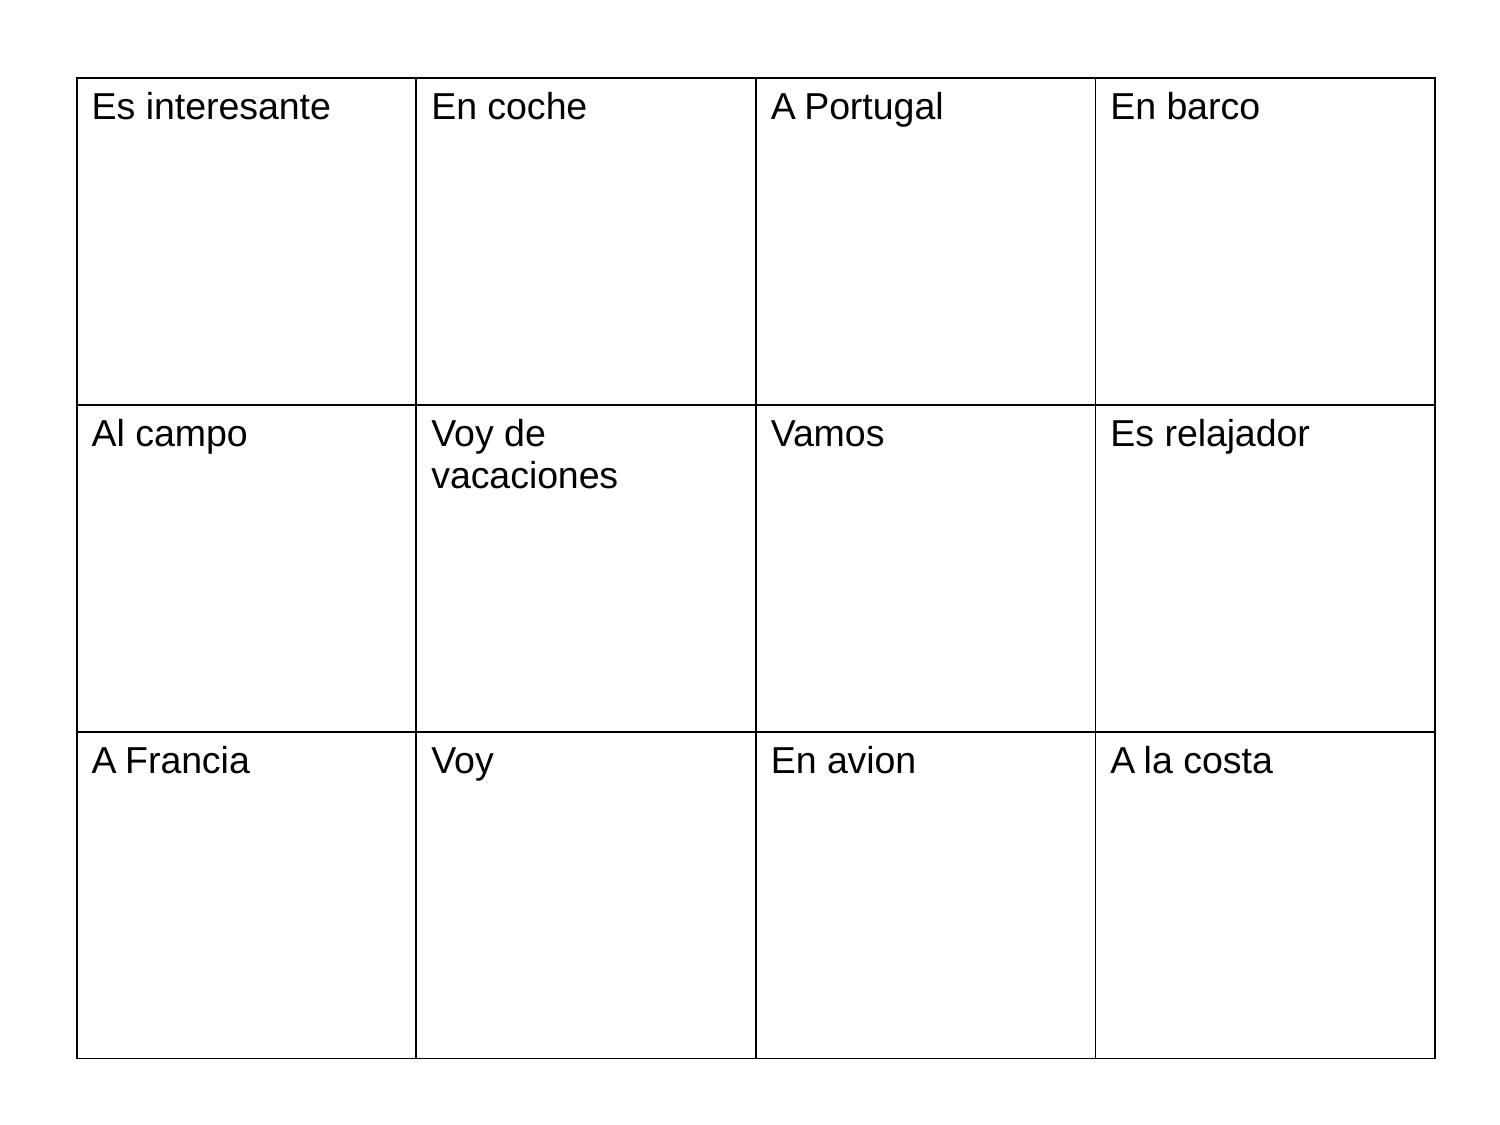

| Es interesante | En coche | A Portugal | En barco |
| --- | --- | --- | --- |
| Al campo | Voy de vacaciones | Vamos | Es relajador |
| A Francia | Voy | En avion | A la costa |